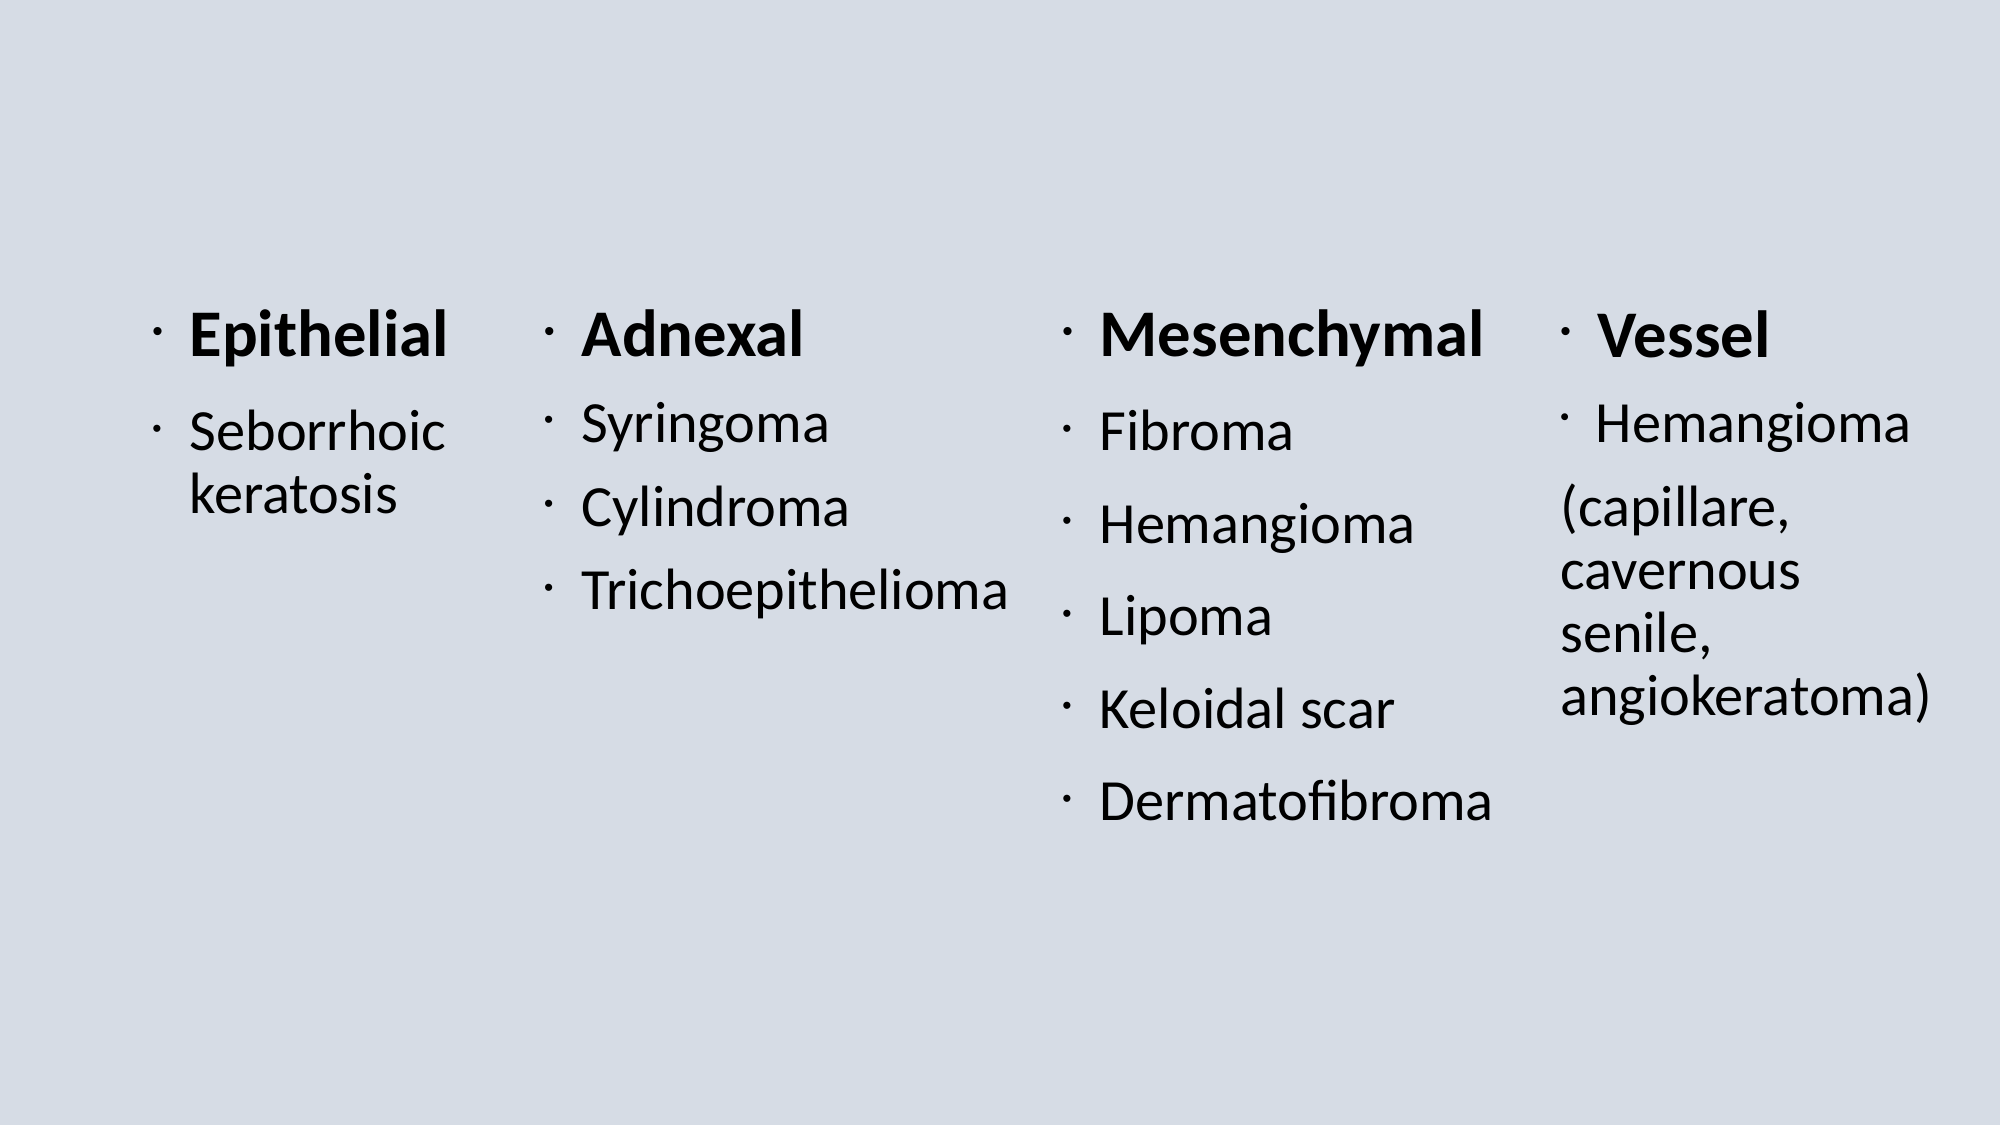

#
Epithelial
Seborrhoic keratosis
Adnexal
Syringoma
Cylindroma
Trichoepithelioma
Mesenchymal
Fibroma
Hemangioma
Lipoma
Keloidal scar
Dermatofibroma
Vessel
Hemangioma
(capillare, cavernous senile, angiokeratoma)